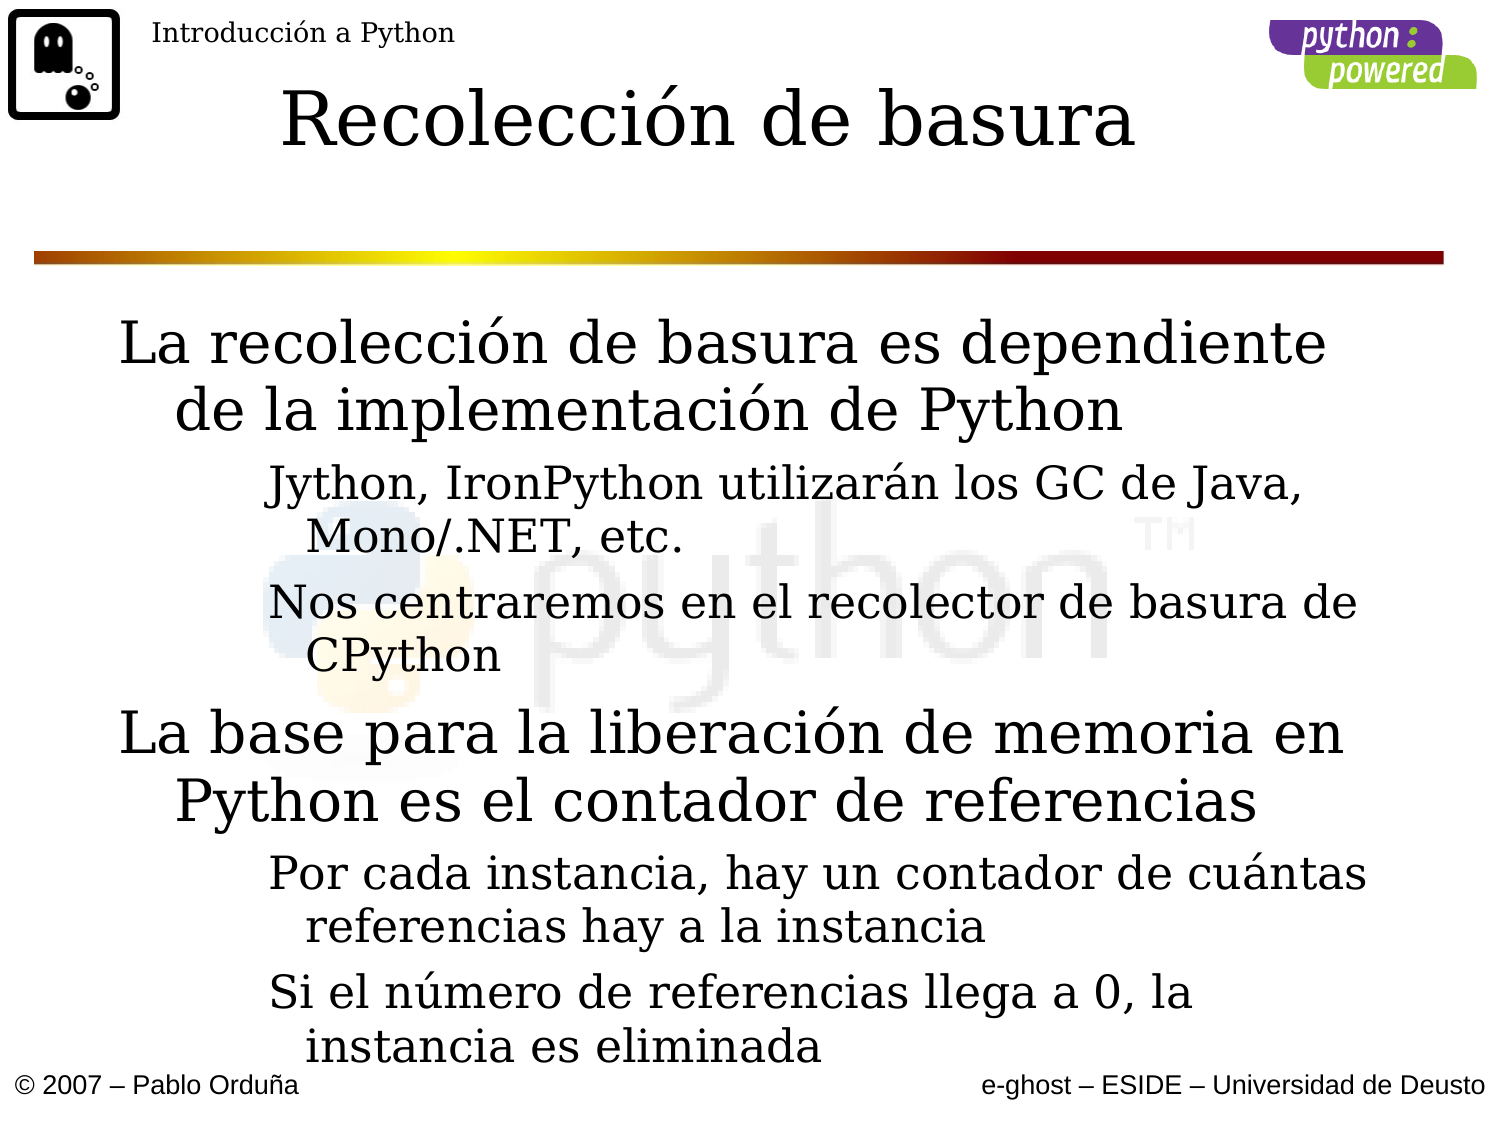

# Recolección de basura
La recolección de basura es dependiente de la implementación de Python
Jython, IronPython utilizarán los GC de Java, Mono/.NET, etc.
Nos centraremos en el recolector de basura de CPython
La base para la liberación de memoria en Python es el contador de referencias
Por cada instancia, hay un contador de cuántas referencias hay a la instancia
Si el número de referencias llega a 0, la instancia es eliminada